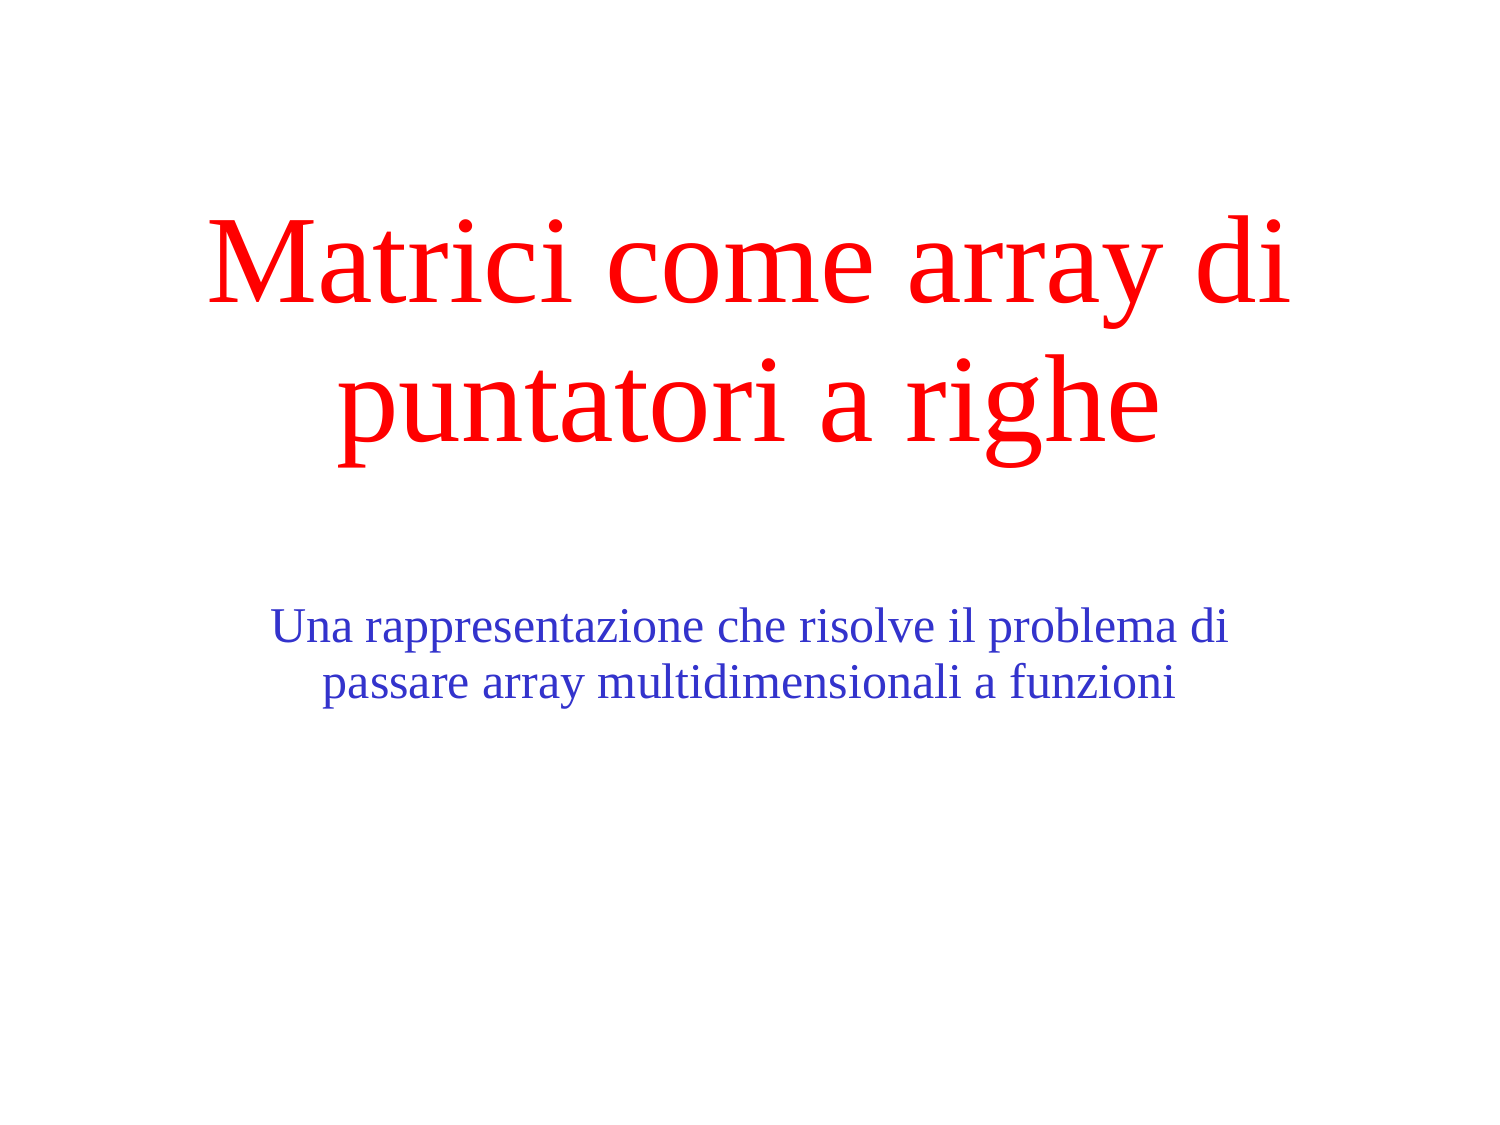

# Matrici come array di puntatori a righe
Una rappresentazione che risolve il problema di passare array multidimensionali a funzioni